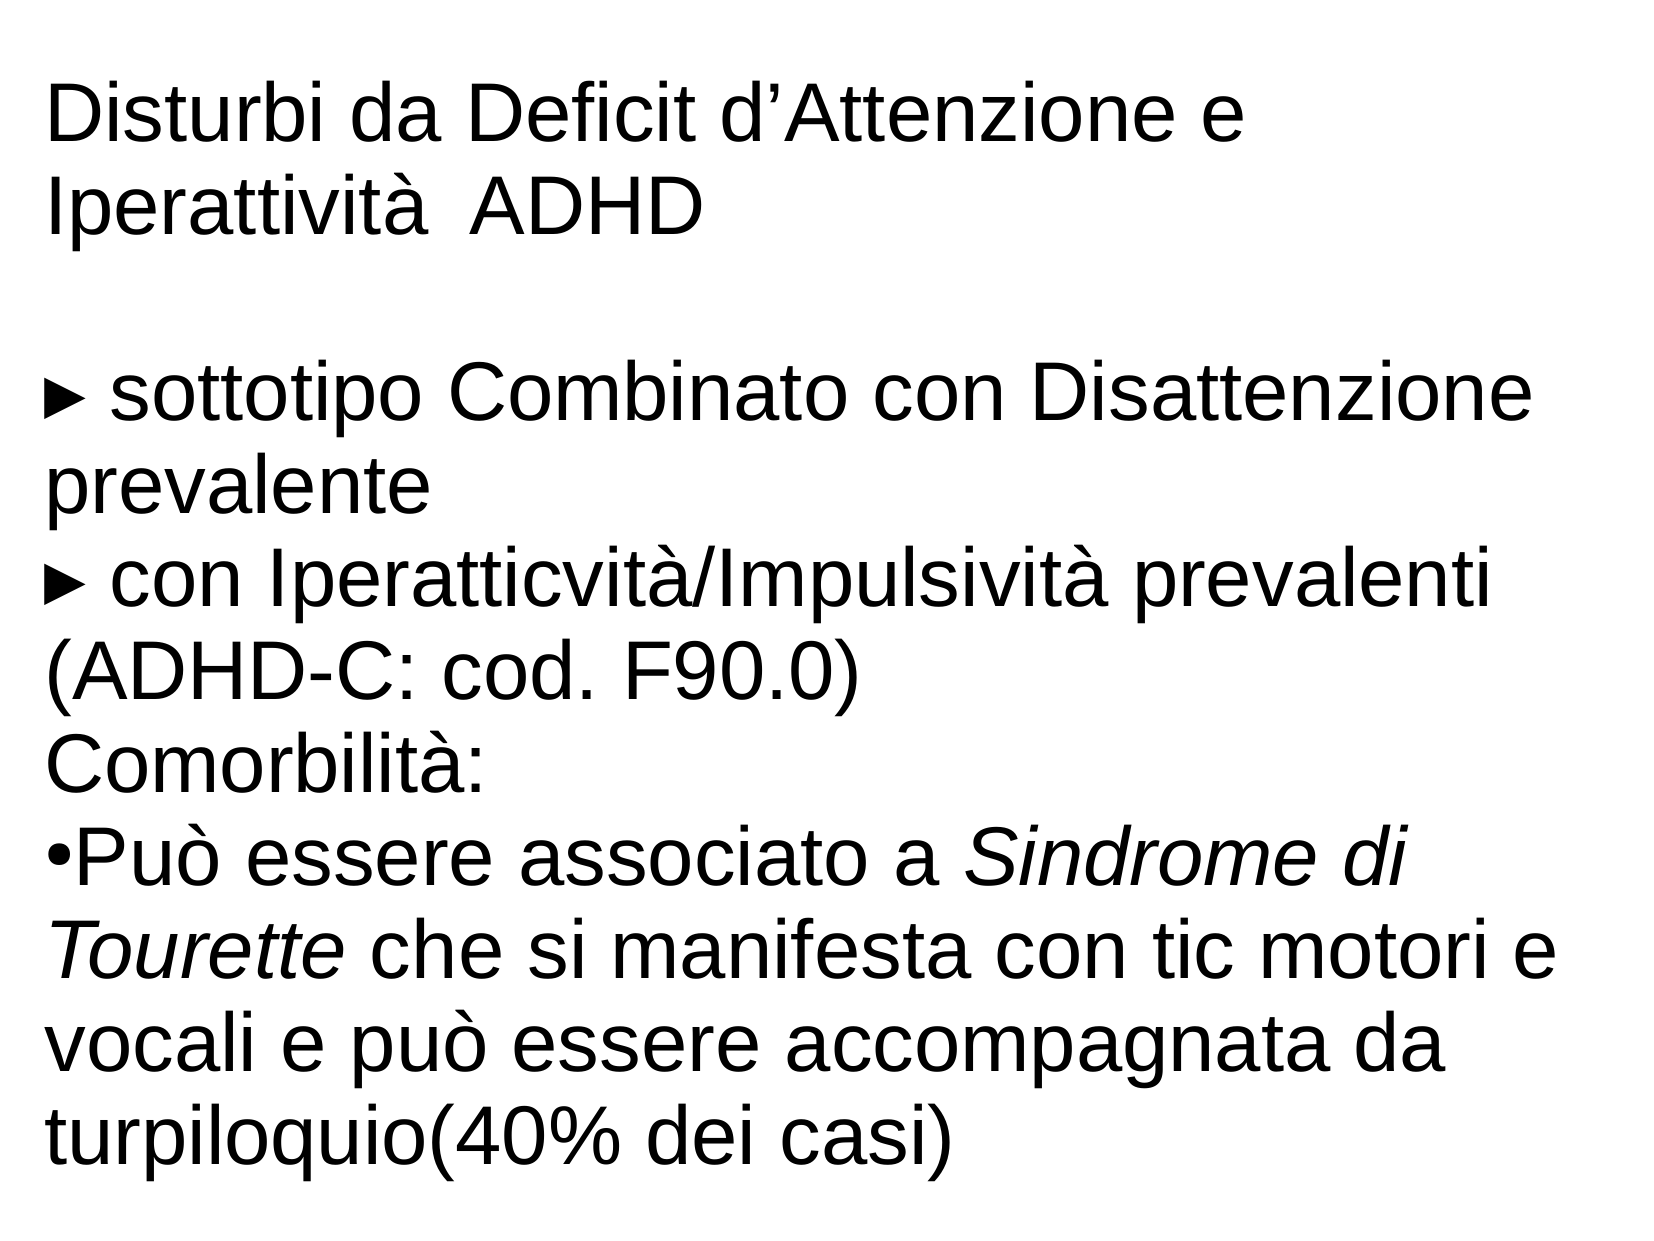

Disturbi da Deficit d’Attenzione e
Iperattività ADHD
▸ sottotipo Combinato con Disattenzione
prevalente
▸ con Iperatticvità/Impulsività prevalenti
(ADHD-C: cod. F90.0)
Comorbilità:
Può essere associato a Sindrome di Tourette che si manifesta con tic motori e vocali e può essere accompagnata da turpiloquio(40% dei casi)